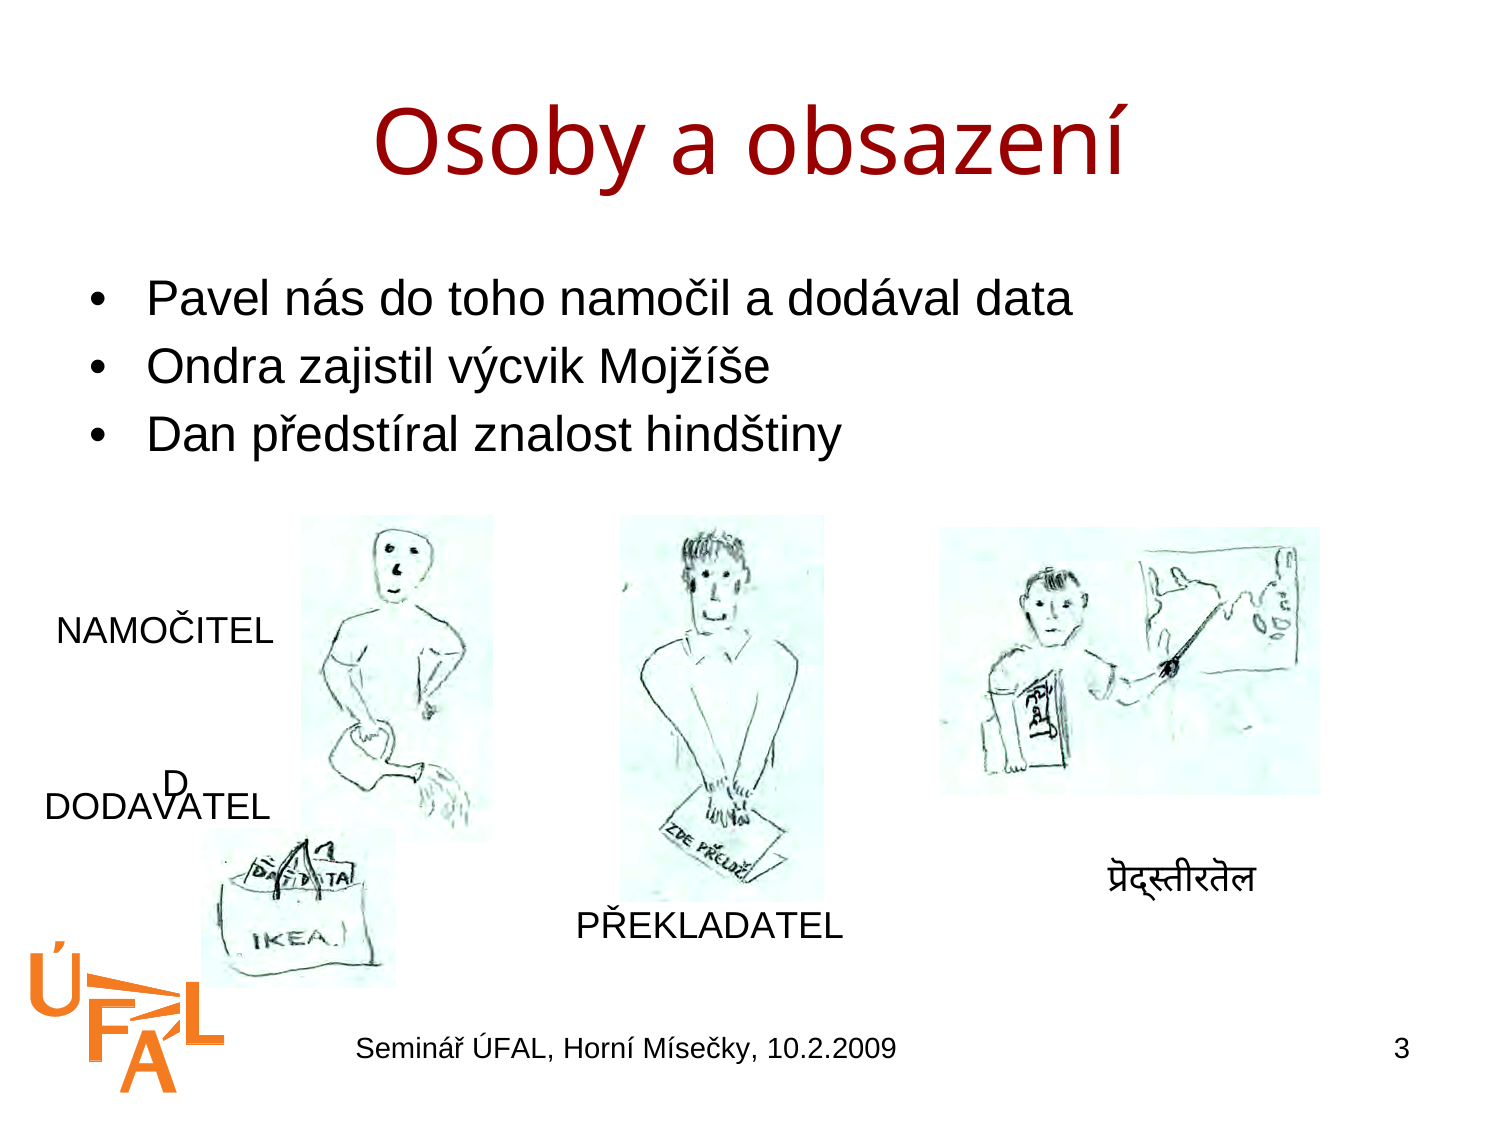

# Osoby a obsazení
Pavel nás do toho namočil a dodával data
Ondra zajistil výcvik Mojžíše
Dan předstíral znalost hindštiny
NAMOČITEL
D
DODAVATEL
प्रॆद्स्तीरतॆल
PŘEKLADATEL
Seminář ÚFAL, Horní Mísečky, 10.2.2009
3